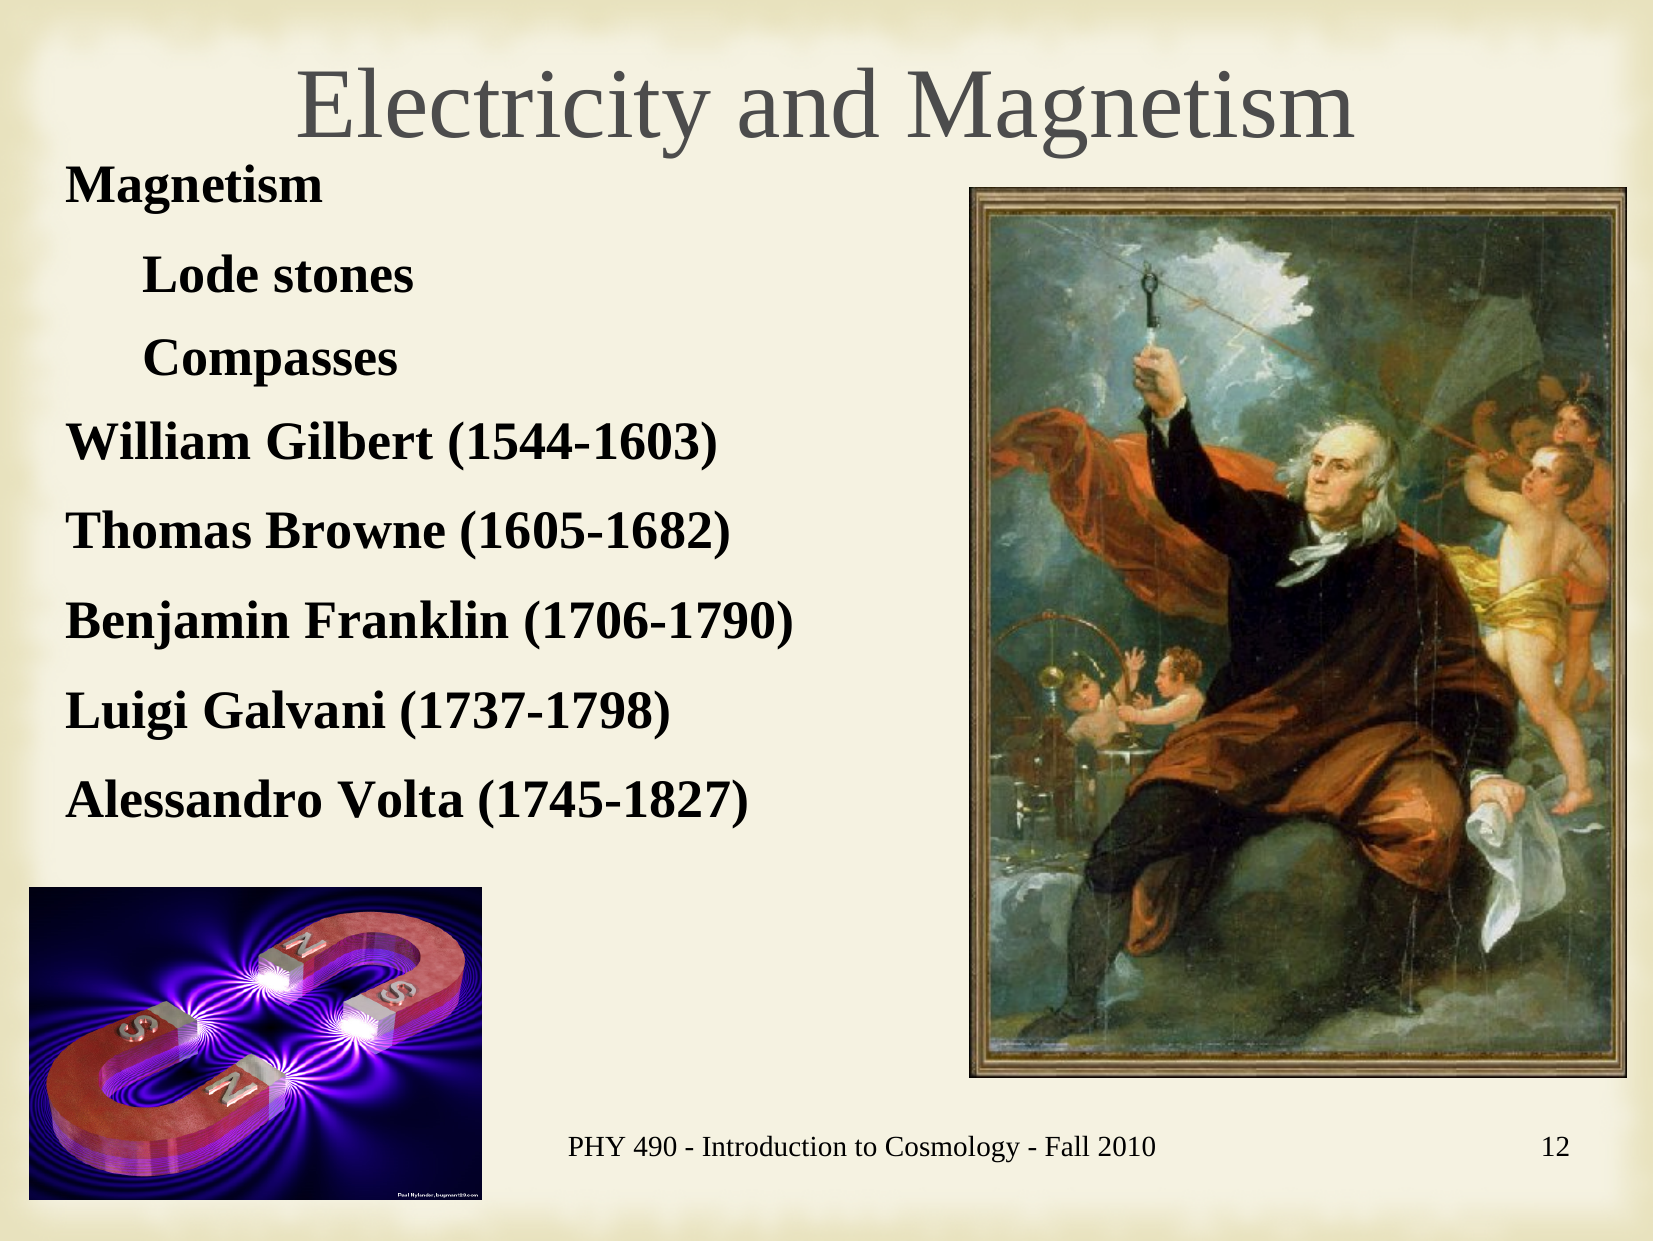

# Electricity and Magnetism
Magnetism
Lode stones
Compasses
William Gilbert (1544-1603)
Thomas Browne (1605-1682)
Benjamin Franklin (1706-1790)
Luigi Galvani (1737-1798)
Alessandro Volta (1745-1827)
PHY 490 - Introduction to Cosmology - Fall 2010
12